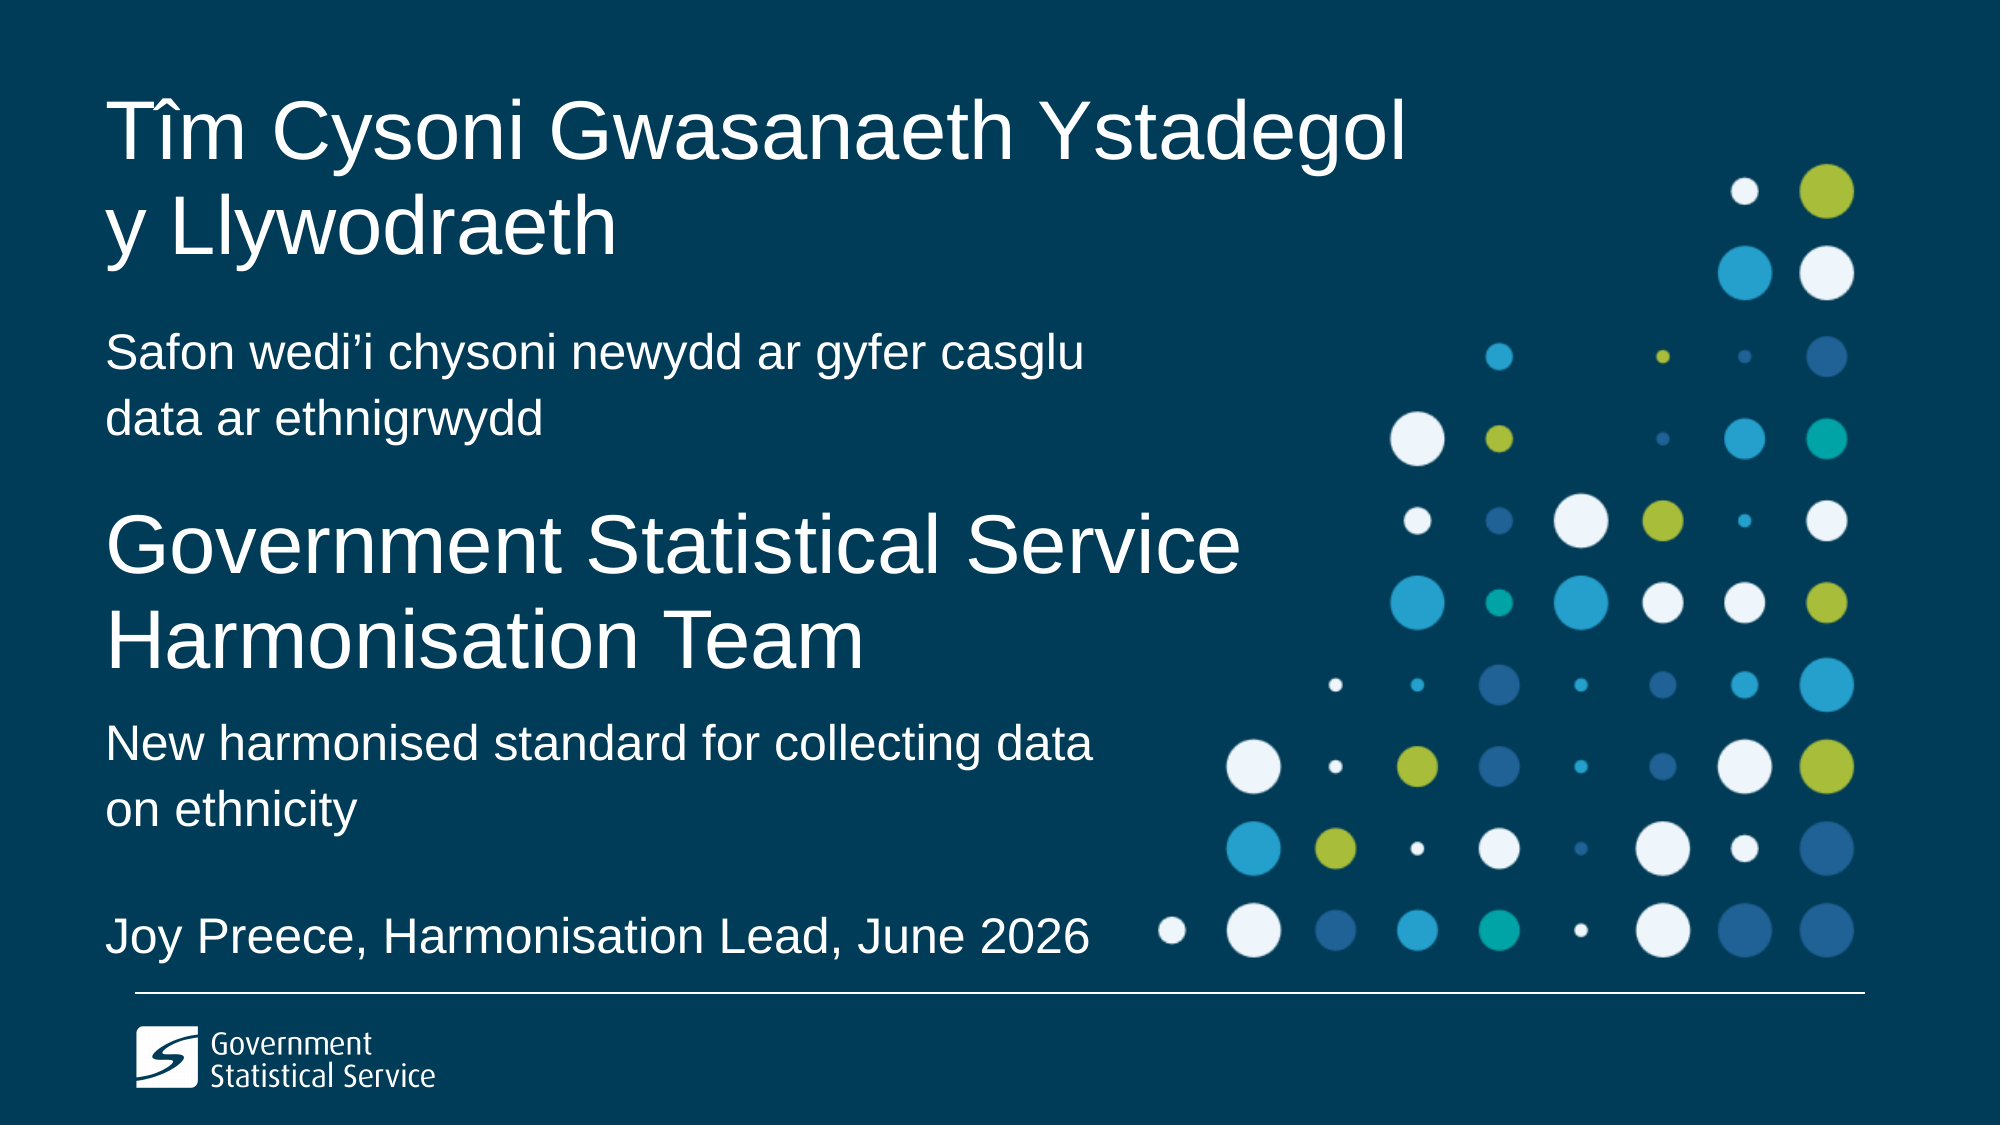

Tîm Cysoni Gwasanaeth Ystadegol y Llywodraeth
# Safon wedi’i chysoni newydd ar gyfer casglu data ar ethnigrwydd
Government Statistical Service Harmonisation Team
New harmonised standard for collecting data on ethnicity
Joy Preece, Harmonisation Lead, June 2026